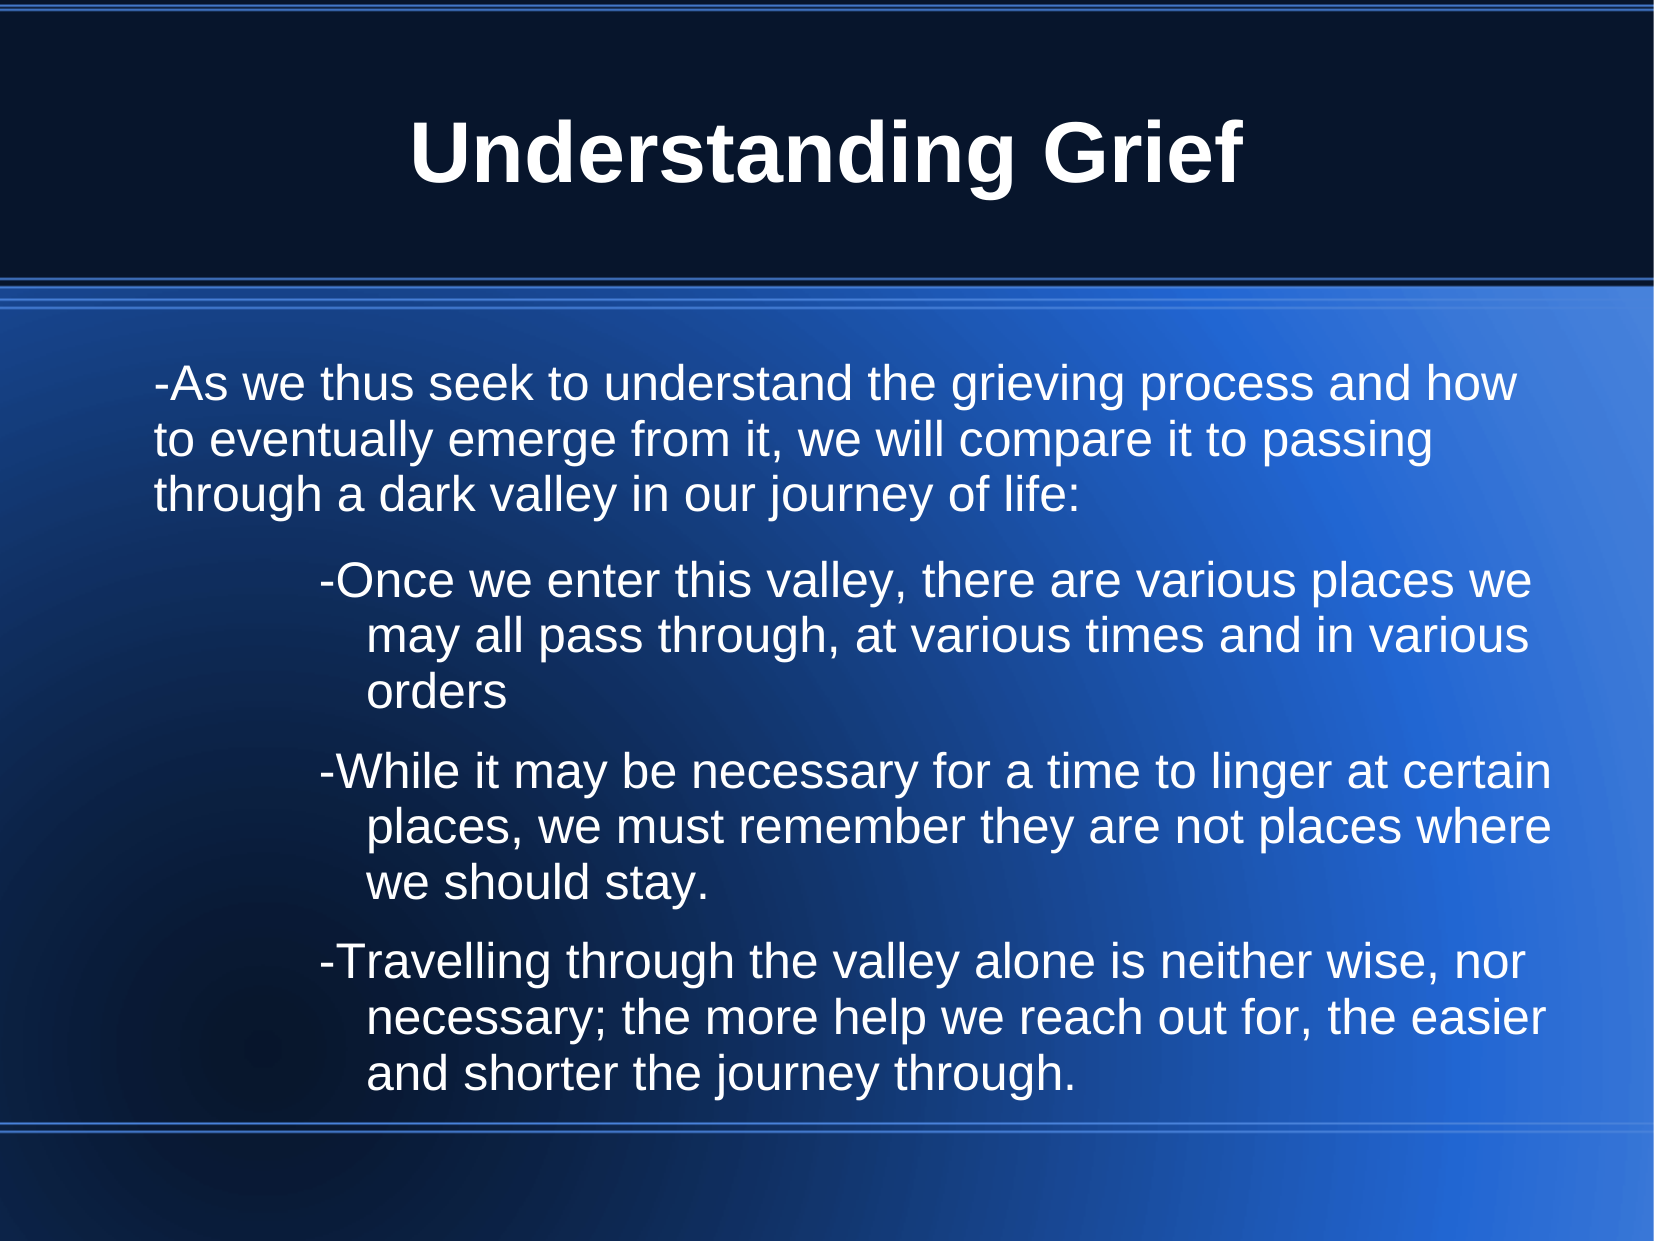

# Understanding Grief
-As we thus seek to understand the grieving process and how to eventually emerge from it, we will compare it to passing through a dark valley in our journey of life:
-Once we enter this valley, there are various places we may all pass through, at various times and in various orders
-While it may be necessary for a time to linger at certain places, we must remember they are not places where we should stay.
-Travelling through the valley alone is neither wise, nor necessary; the more help we reach out for, the easier and shorter the journey through.